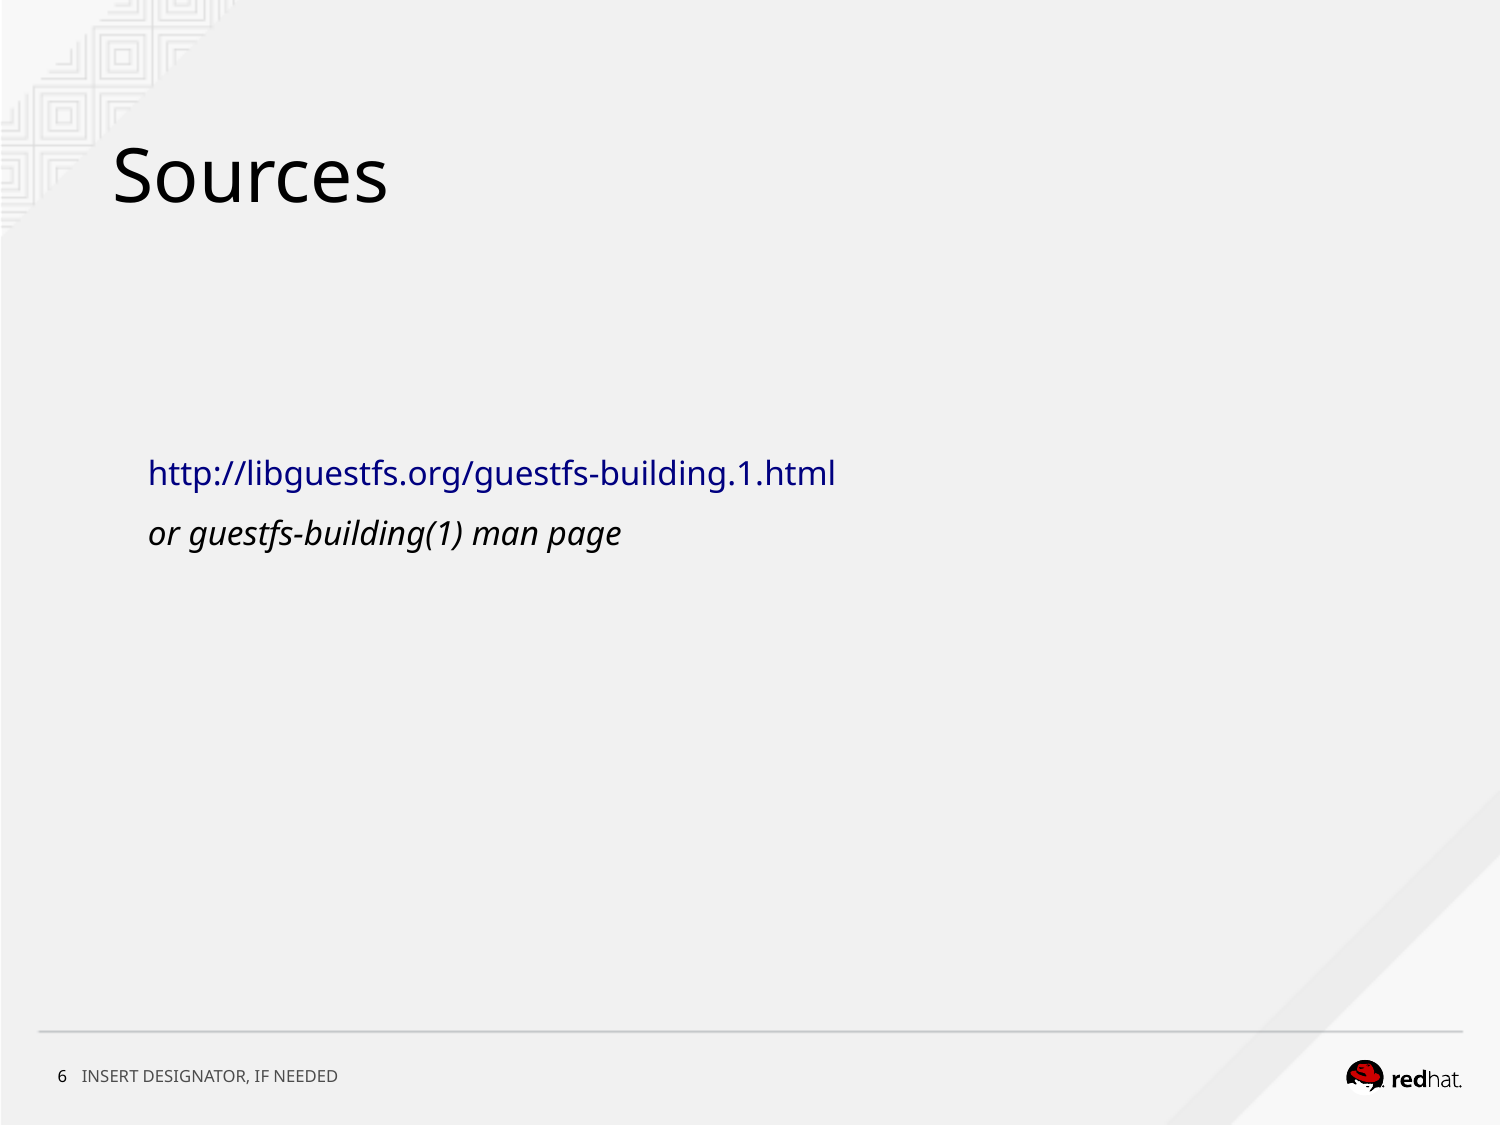

# Sources
http://libguestfs.org/guestfs-building.1.html
or guestfs-building(1) man page
6
INSERT DESIGNATOR, IF NEEDED